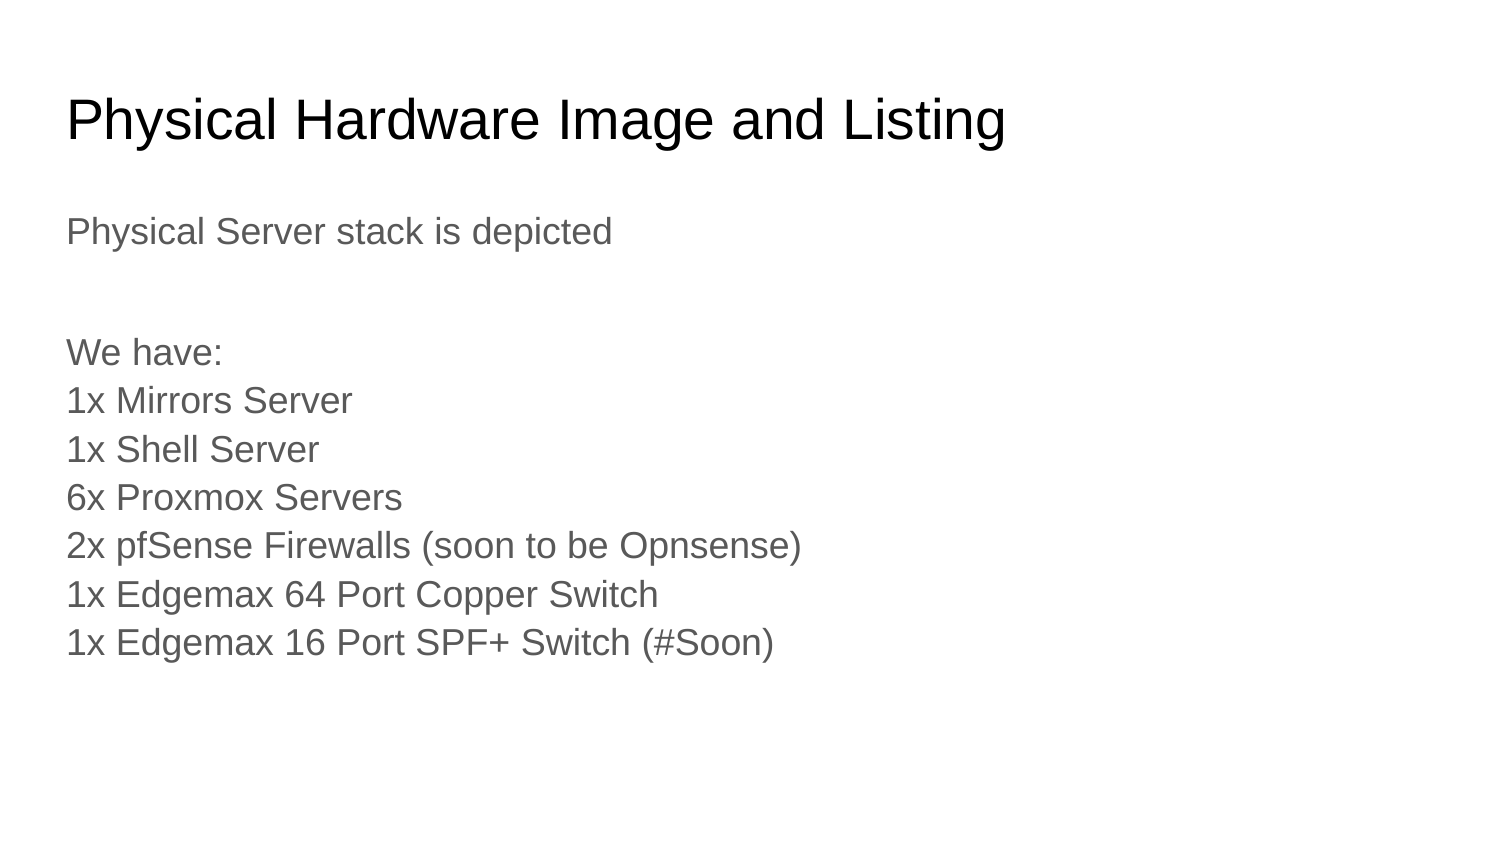

# Physical Hardware Image and Listing
Physical Server stack is depicted
We have:
1x Mirrors Server
1x Shell Server
6x Proxmox Servers
2x pfSense Firewalls (soon to be Opnsense)
1x Edgemax 64 Port Copper Switch
1x Edgemax 16 Port SPF+ Switch (#Soon)